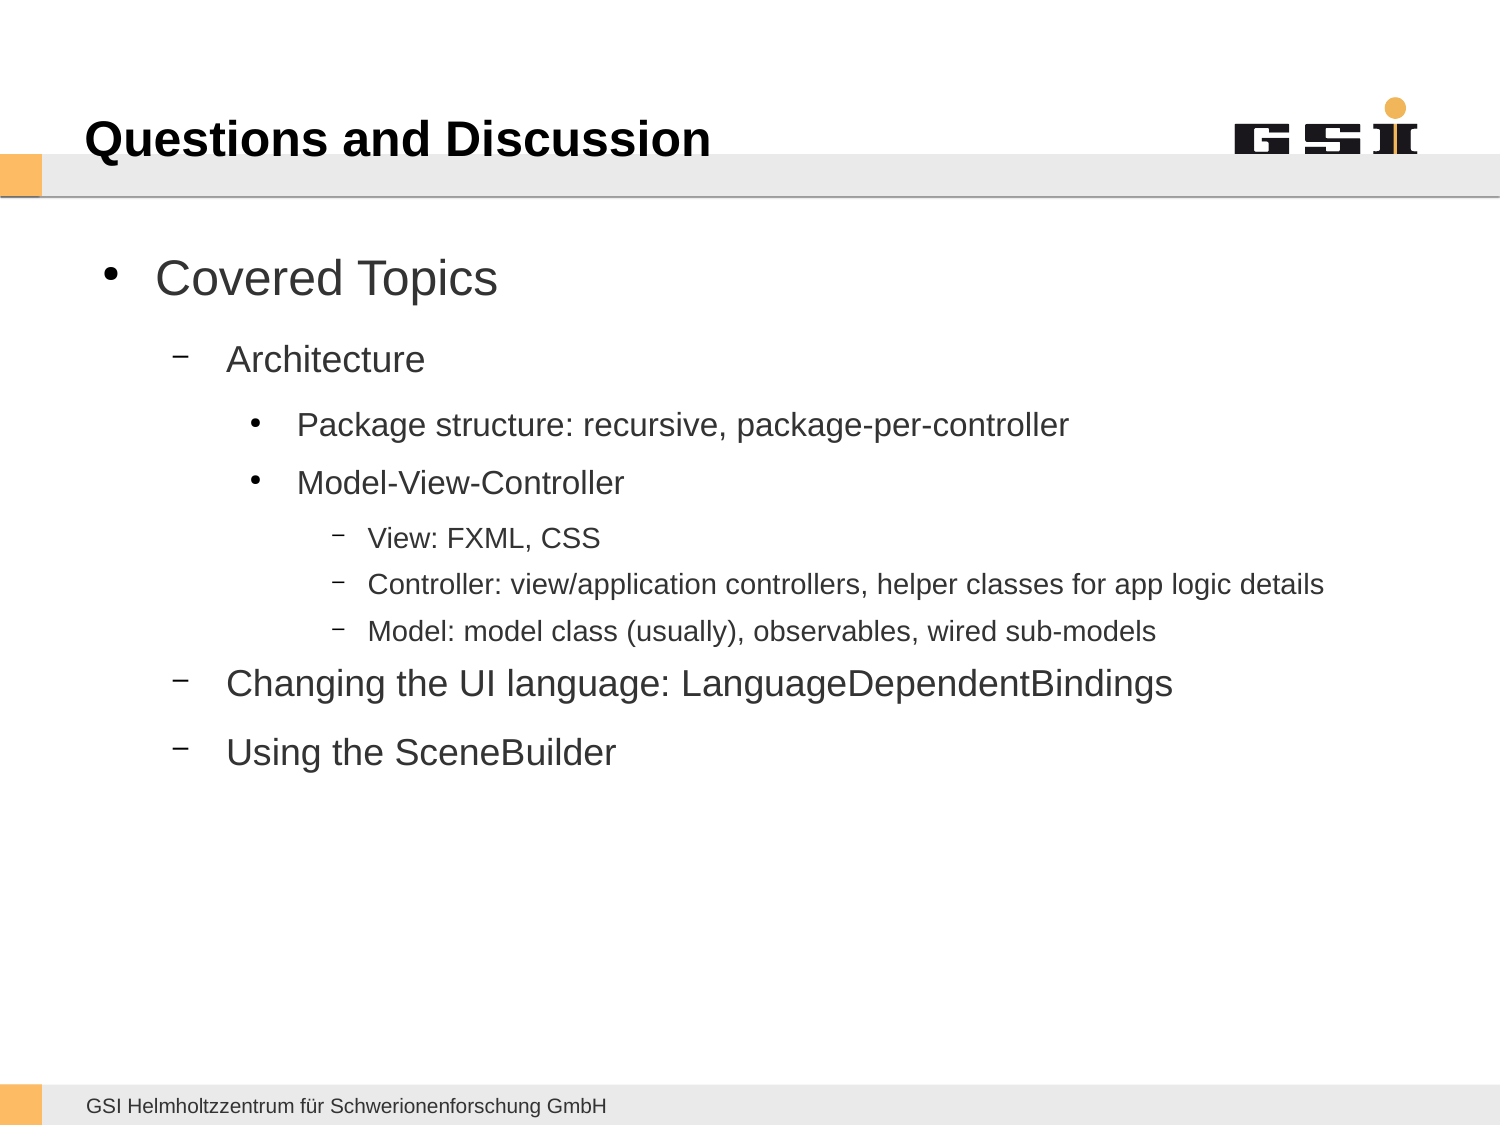

# Questions and Discussion
Covered Topics
Architecture
Package structure: recursive, package-per-controller
Model-View-Controller
View: FXML, CSS
Controller: view/application controllers, helper classes for app logic details
Model: model class (usually), observables, wired sub-models
Changing the UI language: LanguageDependentBindings
Using the SceneBuilder